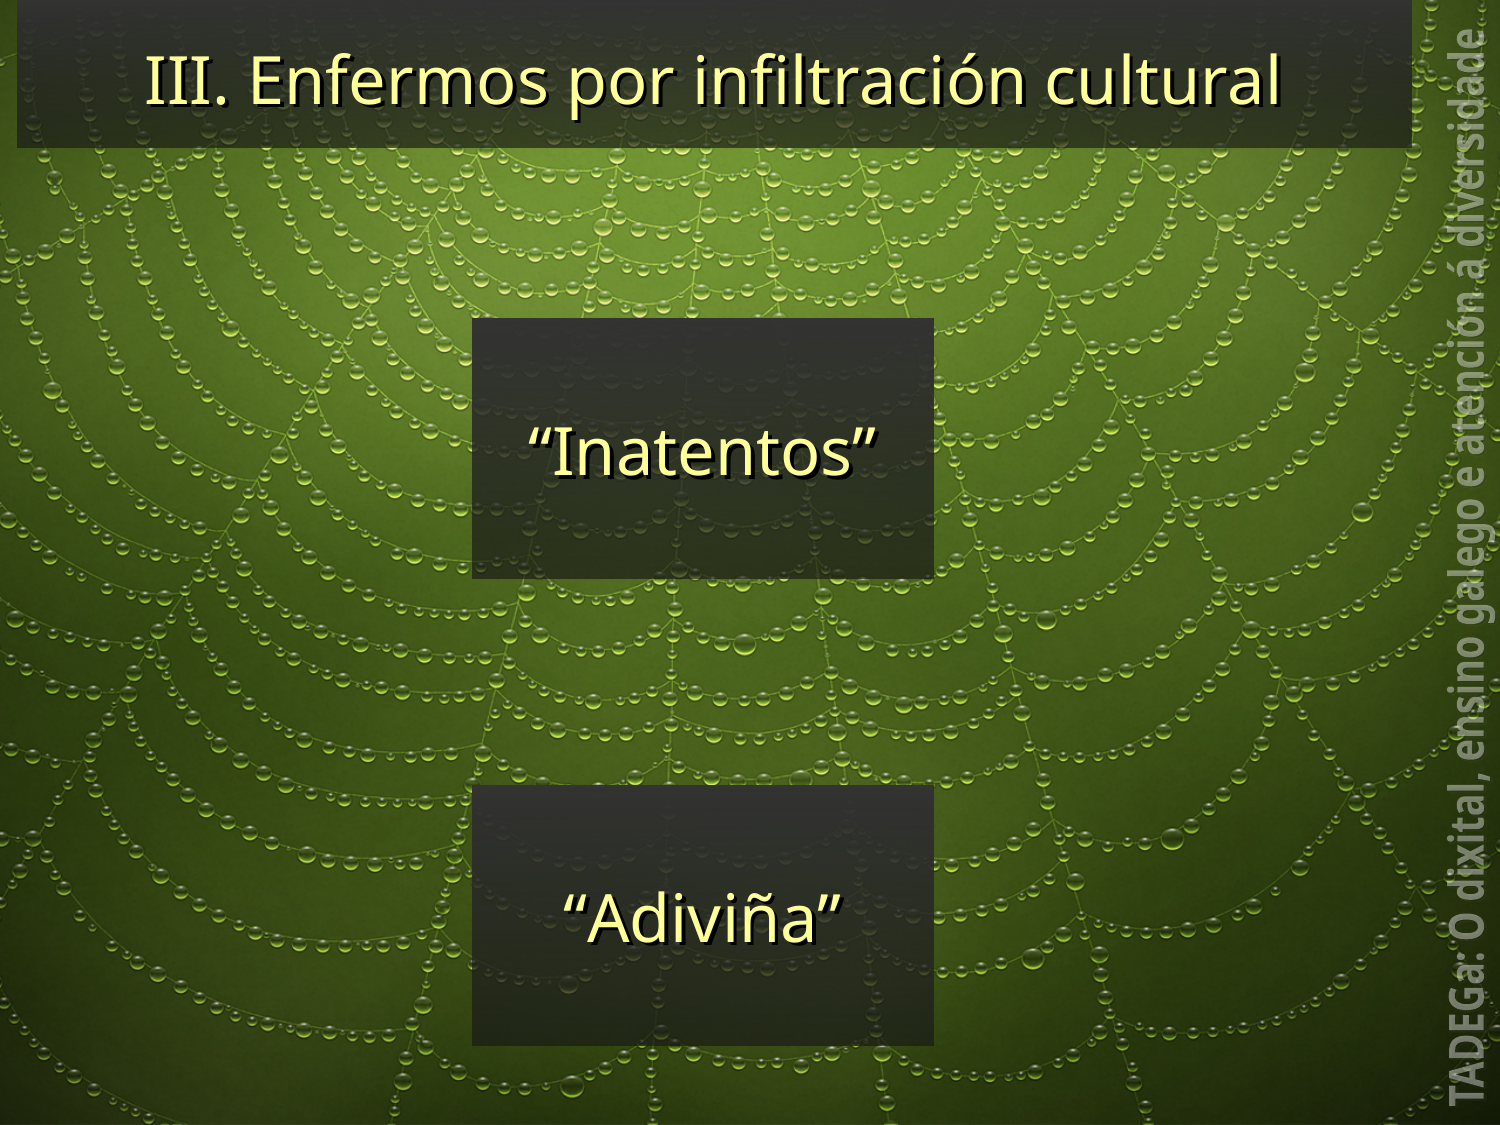

# III. Enfermos por infiltración cultural
“Inatentos”
“Adiviña”